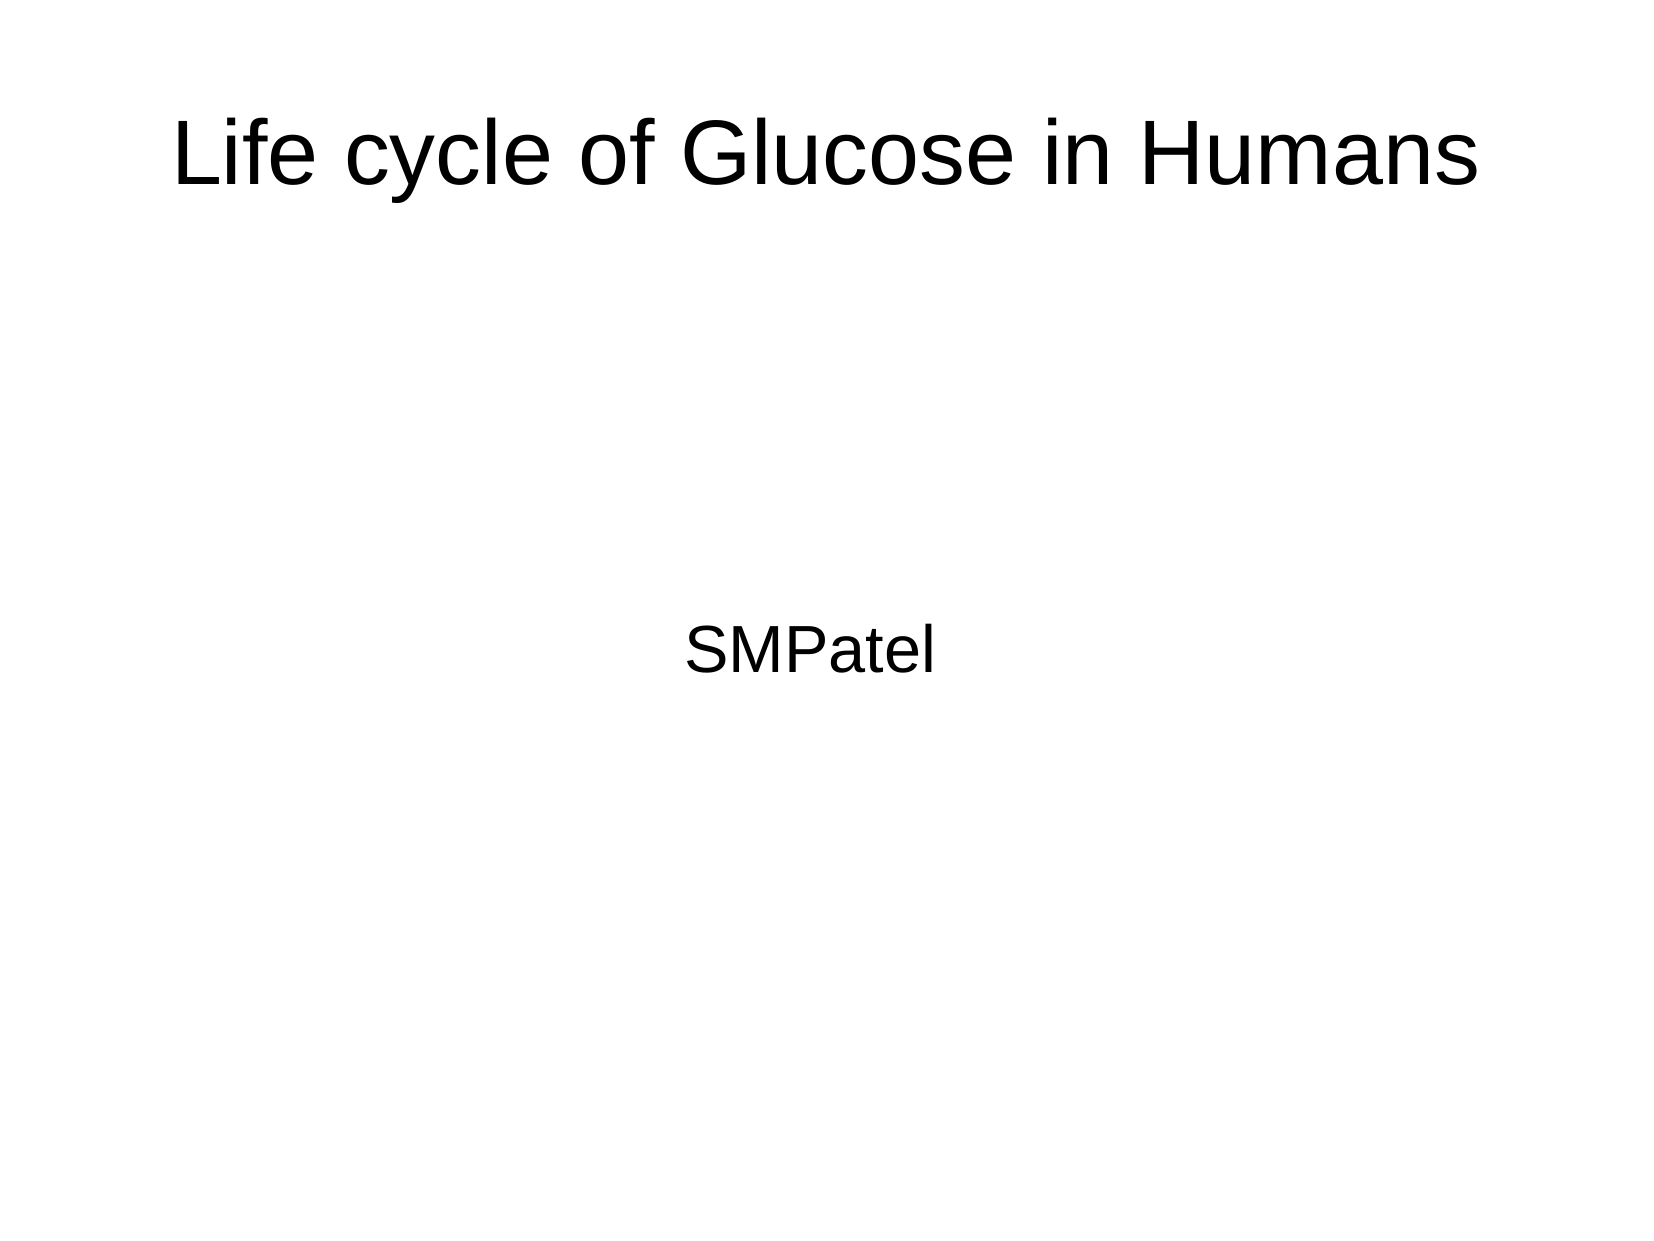

# Life cycle of Glucose in Humans
SMPatel